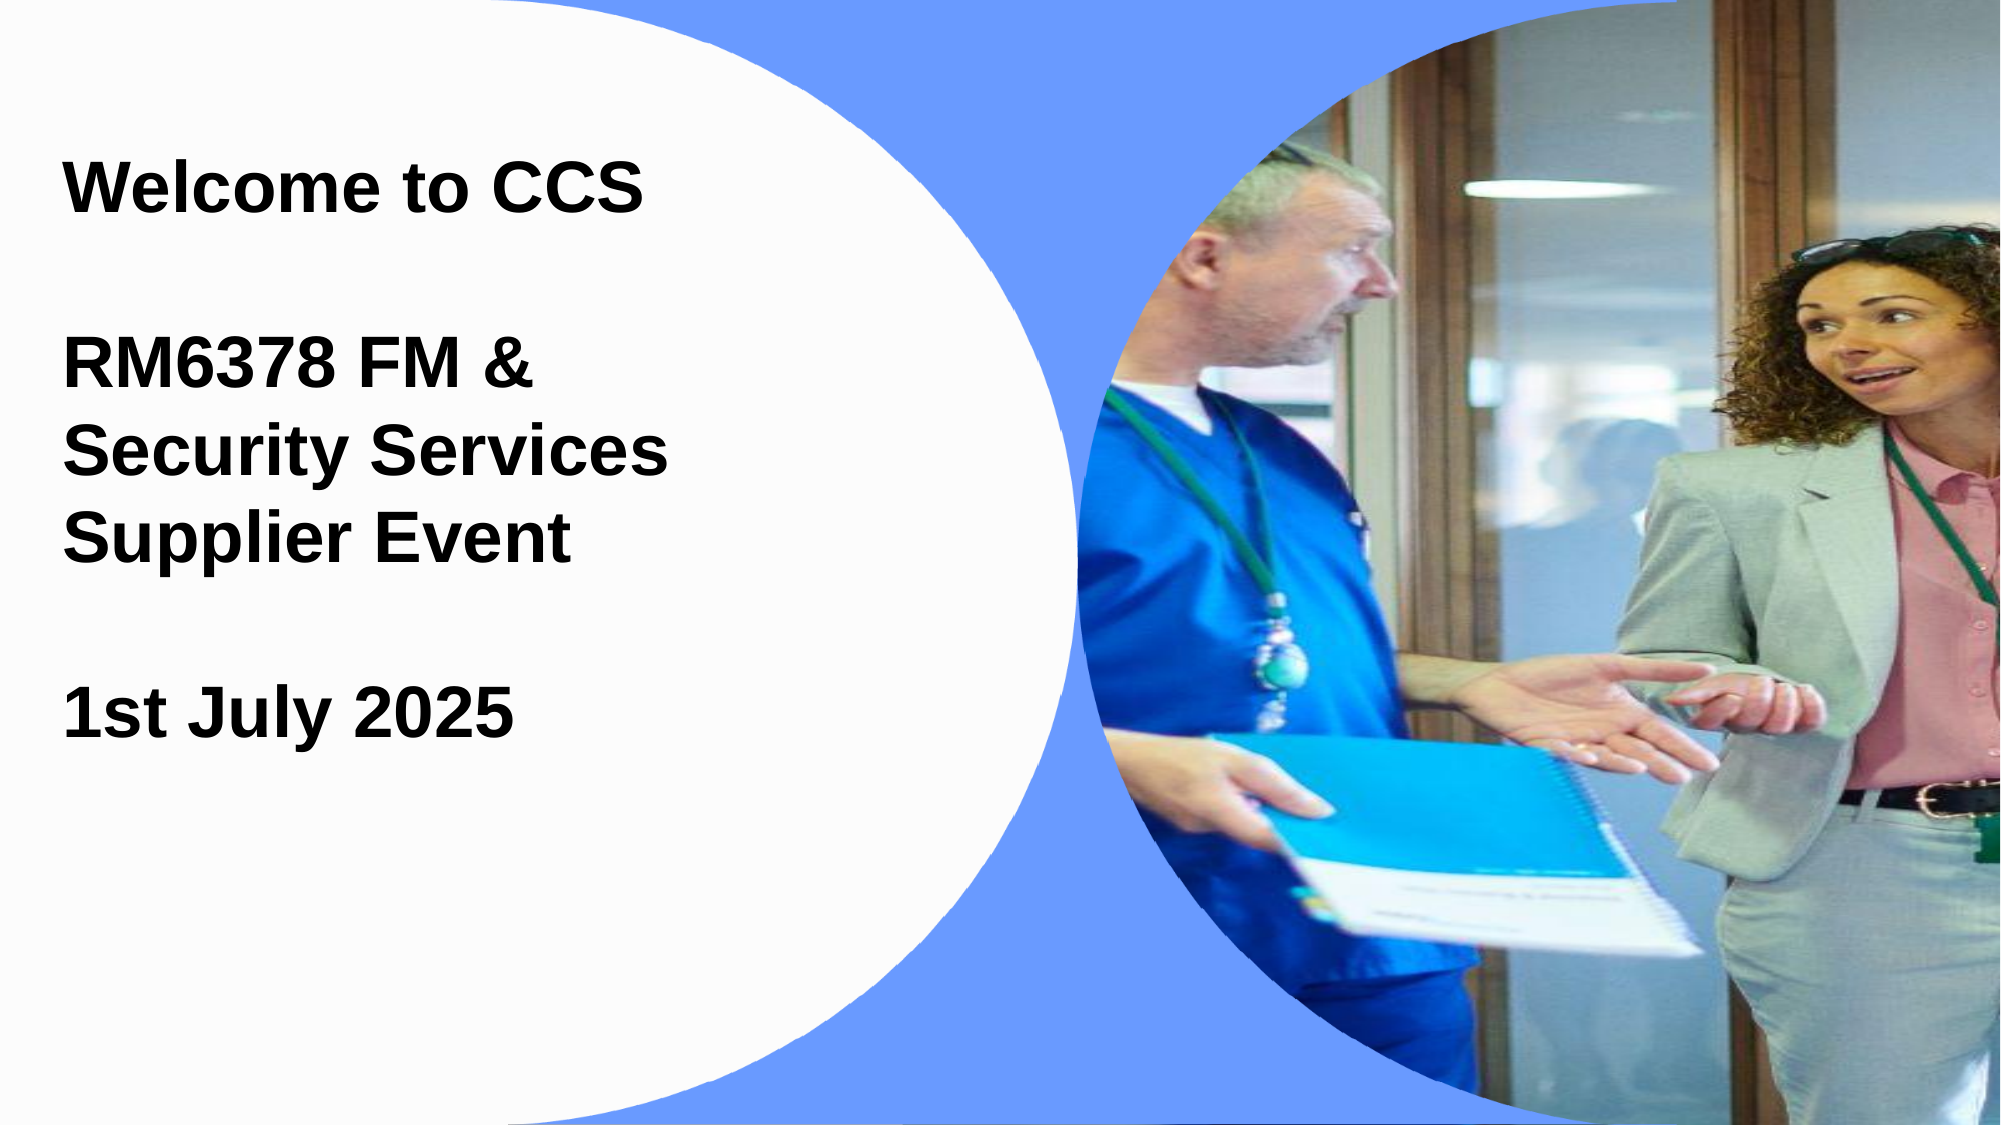

# Welcome to CCS
RM6378 FM & Security Services Supplier Event
1st July 2025